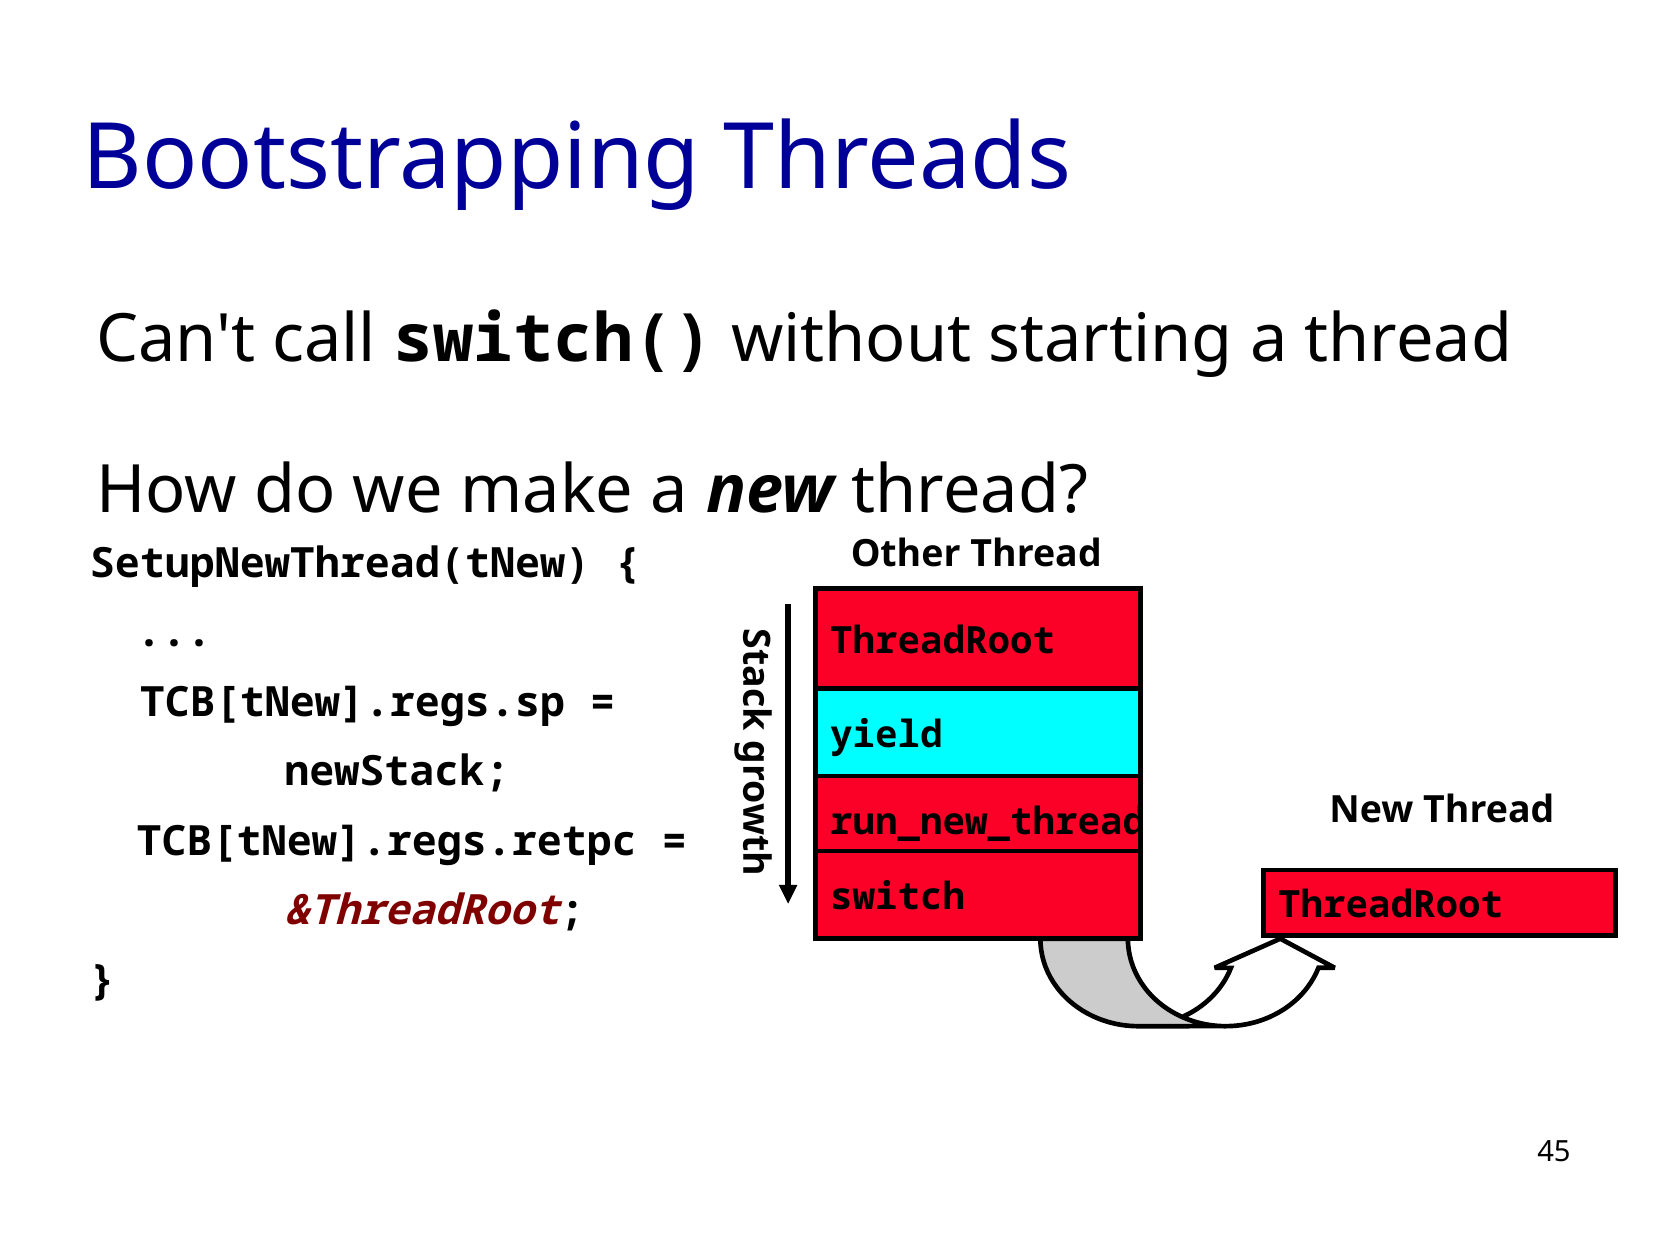

# Bootstrapping Threads
Can't call switch() without starting a thread
How do we make a new thread?
Other Thread
ThreadRoot
Stack growth
yield
run_new_thread
switch
SetupNewThread(tNew) {
	...
 TCB[tNew].regs.sp =
			newStack;
	TCB[tNew].regs.retpc =
			&ThreadRoot;
}
New Thread
ThreadRoot
45